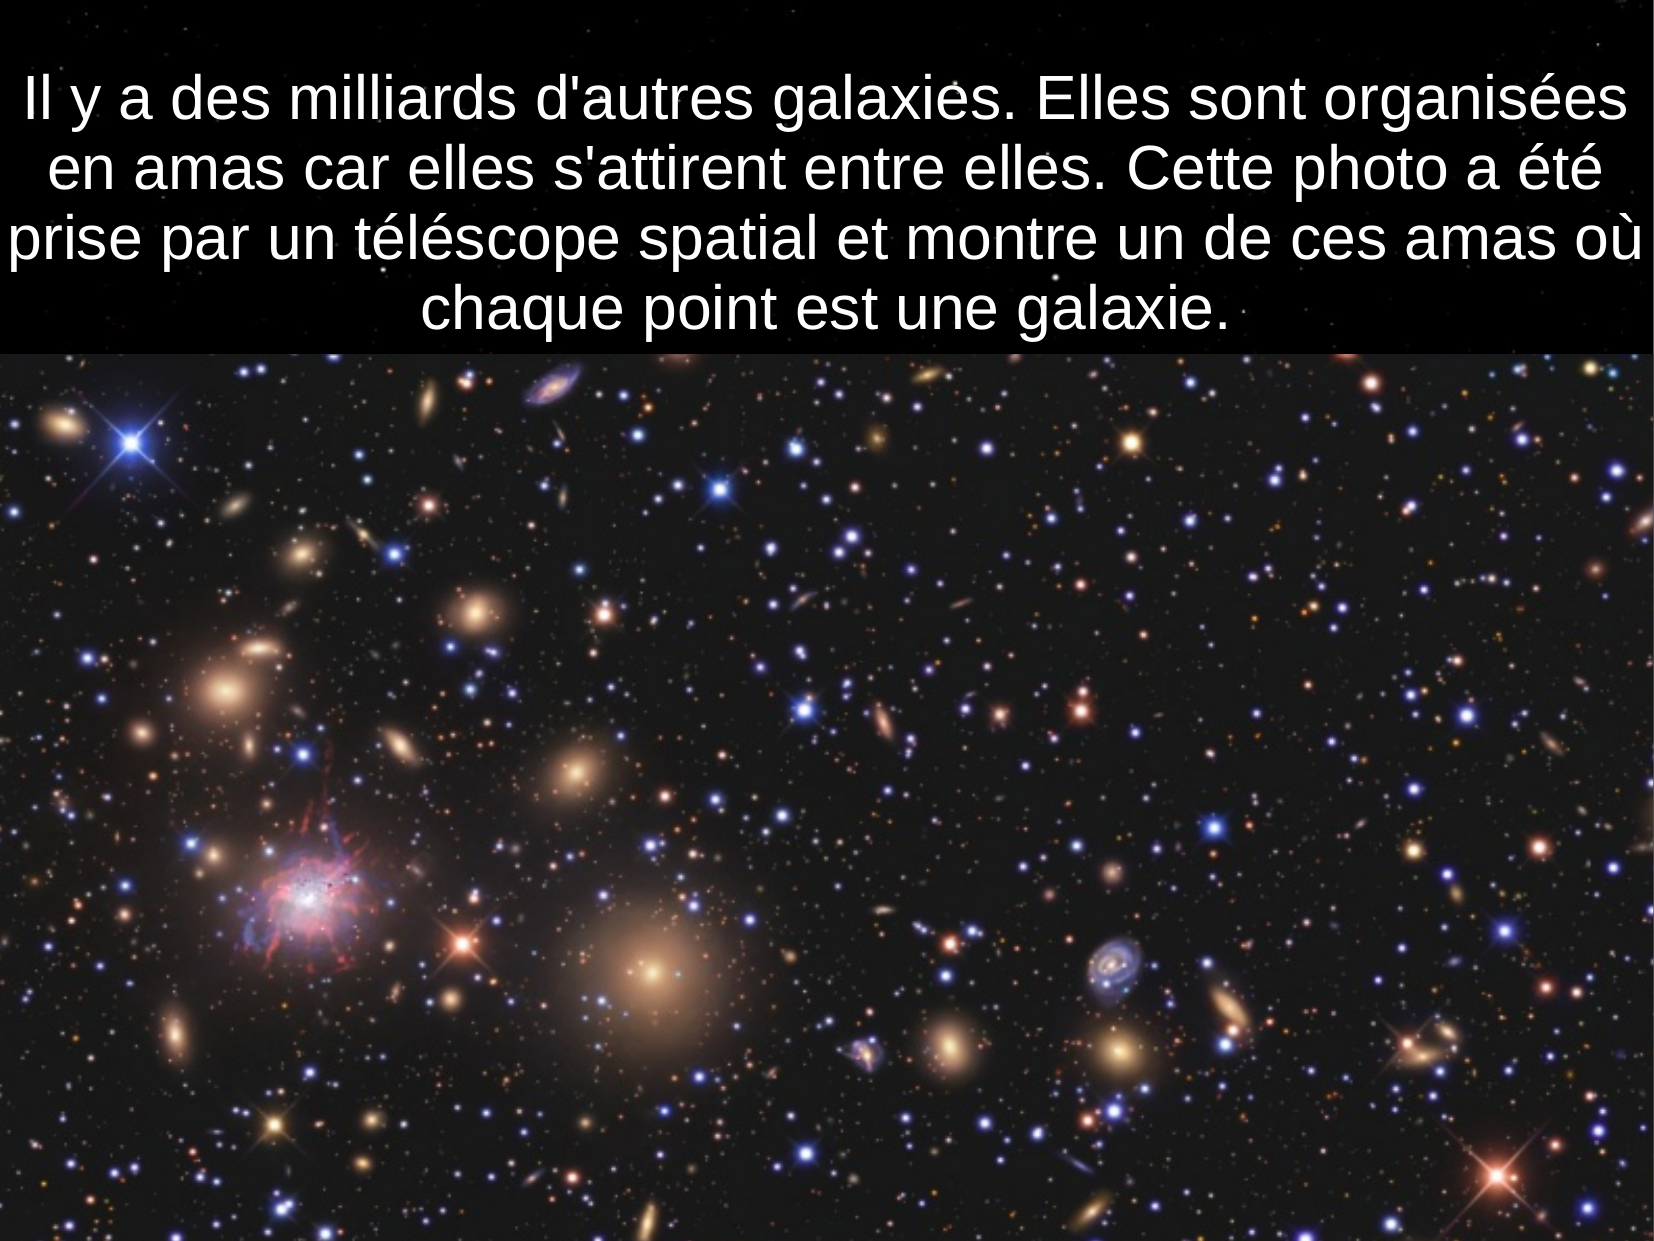

# Il y a des milliards d'autres galaxies. Elles sont organisées en amas car elles s'attirent entre elles. Cette photo a été prise par un téléscope spatial et montre un de ces amas où chaque point est une galaxie.